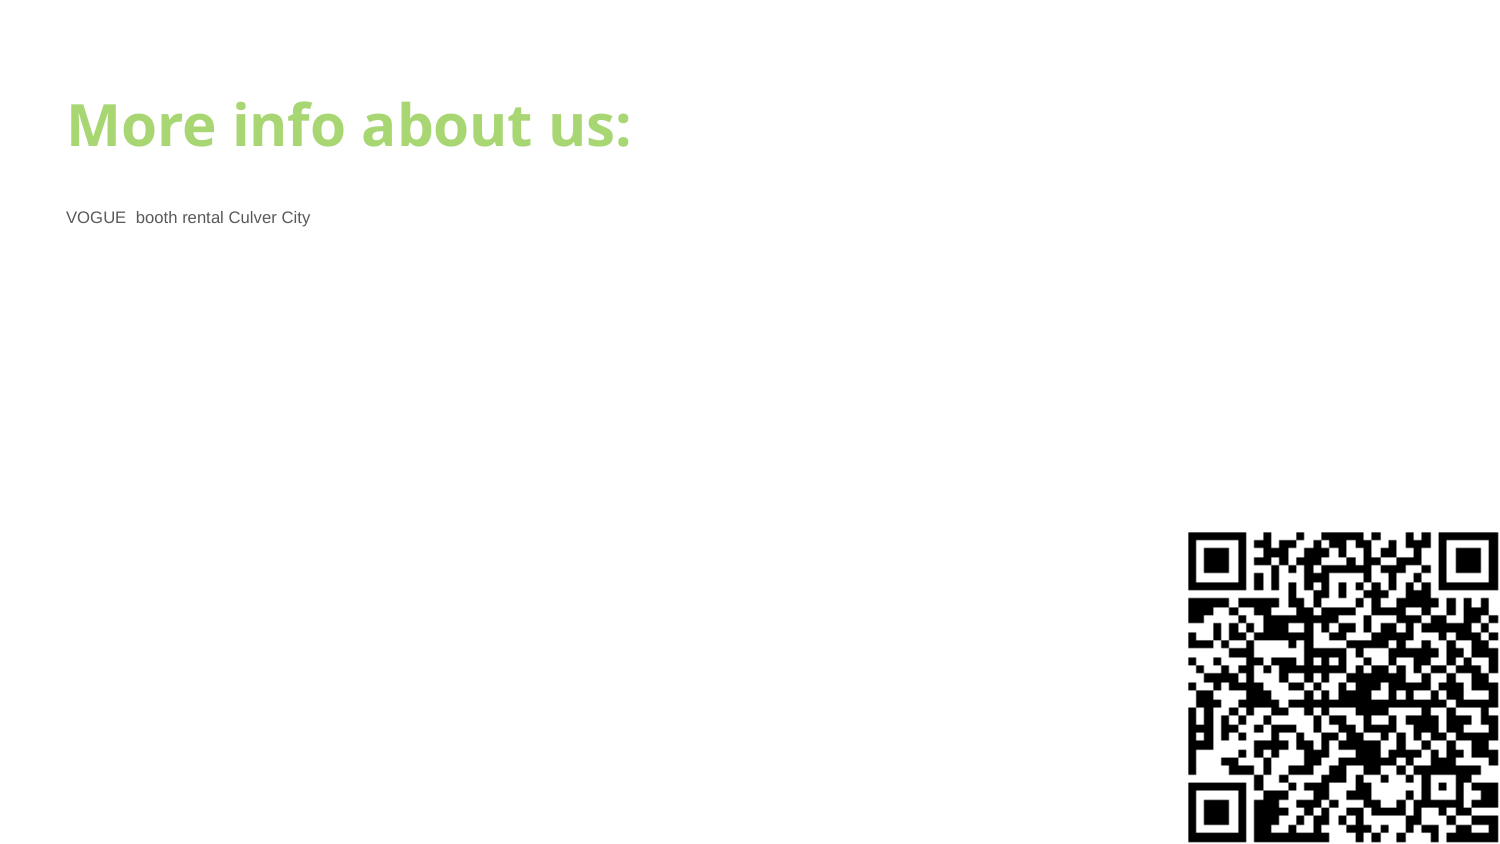

# More info about us:
VOGUE booth rental Culver City